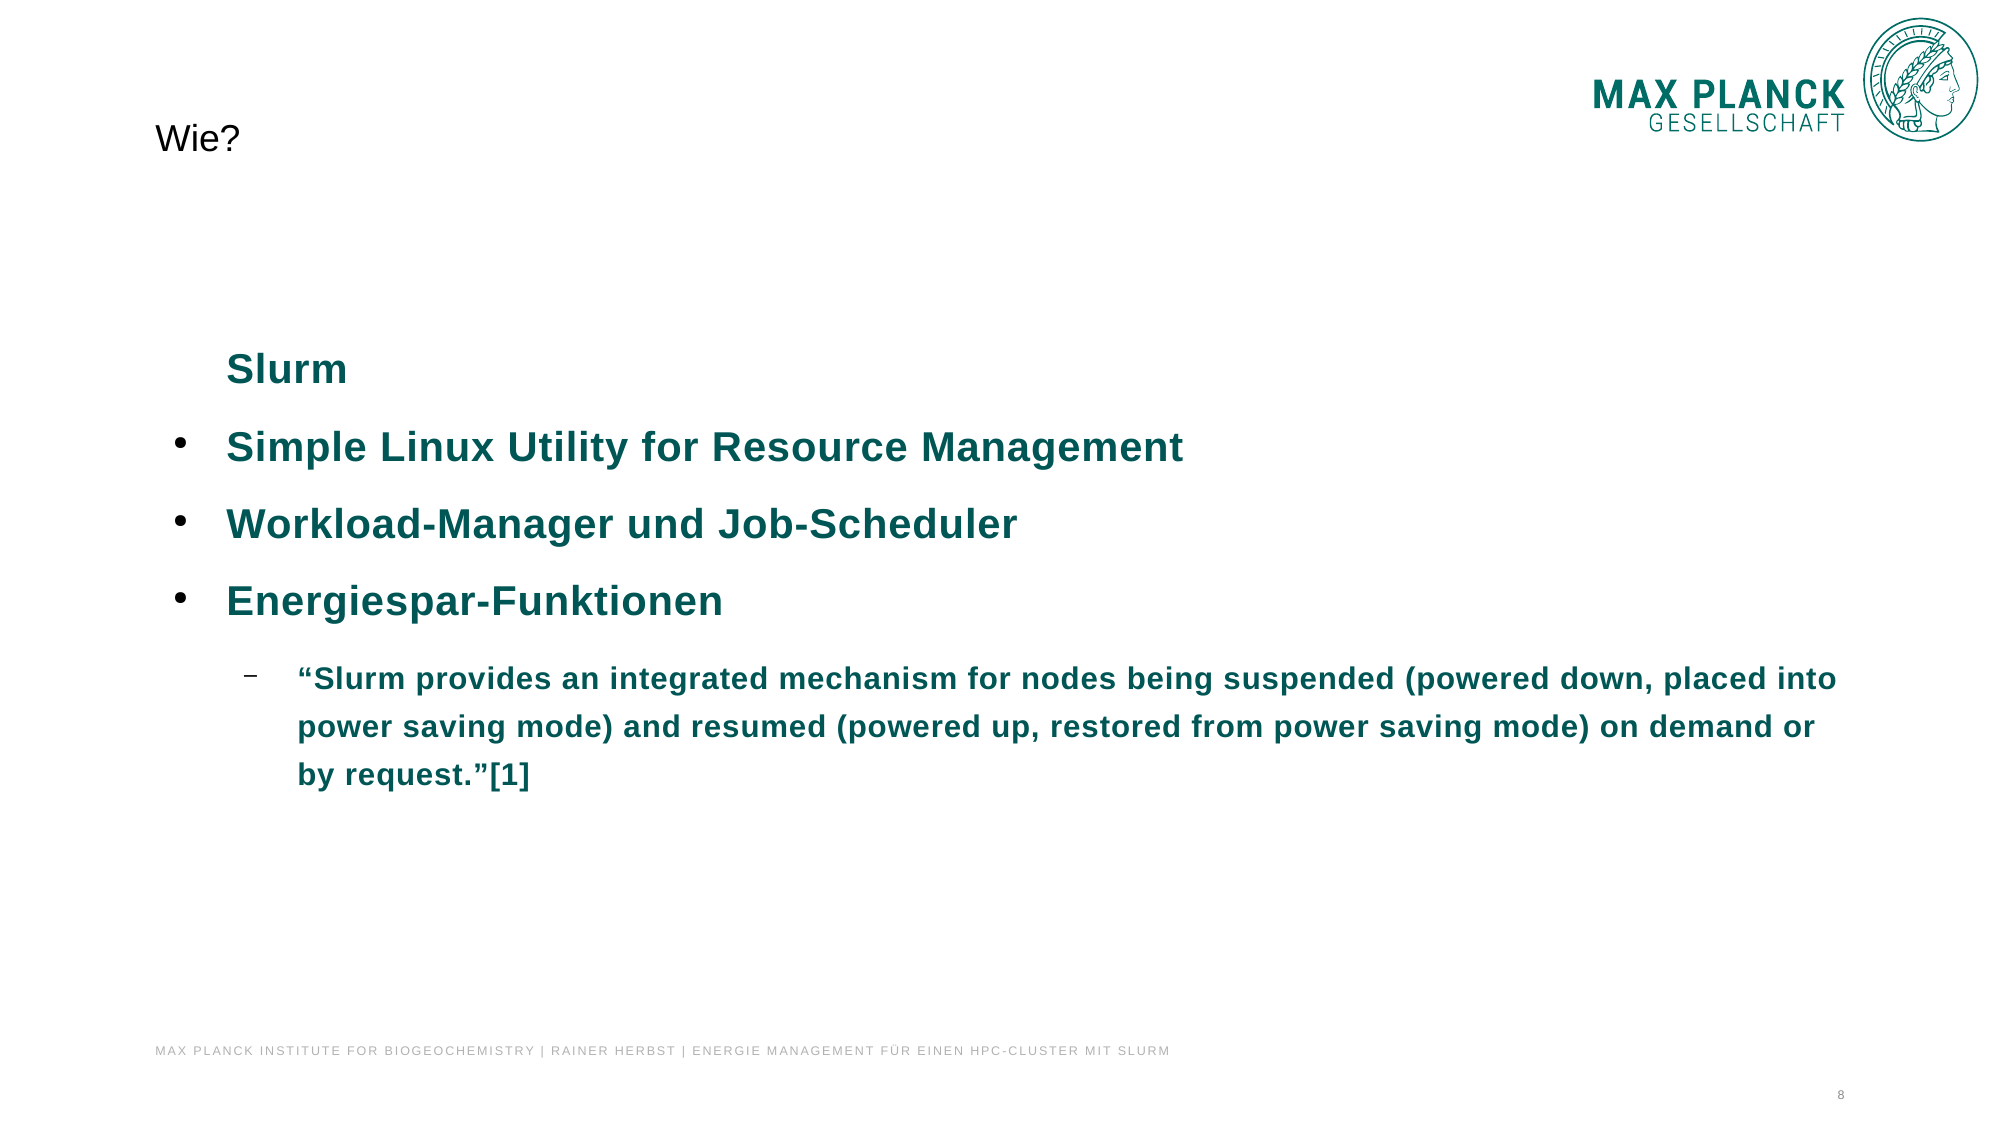

Wie?
# Slurm
Simple Linux Utility for Resource Management
Workload-Manager und Job-Scheduler
Energiespar-Funktionen
“Slurm provides an integrated mechanism for nodes being suspended (powered down, placed into power saving mode) and resumed (powered up, restored from power saving mode) on demand or by request.”[1]
Max Planck Institute for Biogeochemistry | Rainer Herbst | Energie Management für einen HPC-Cluster mit Slurm